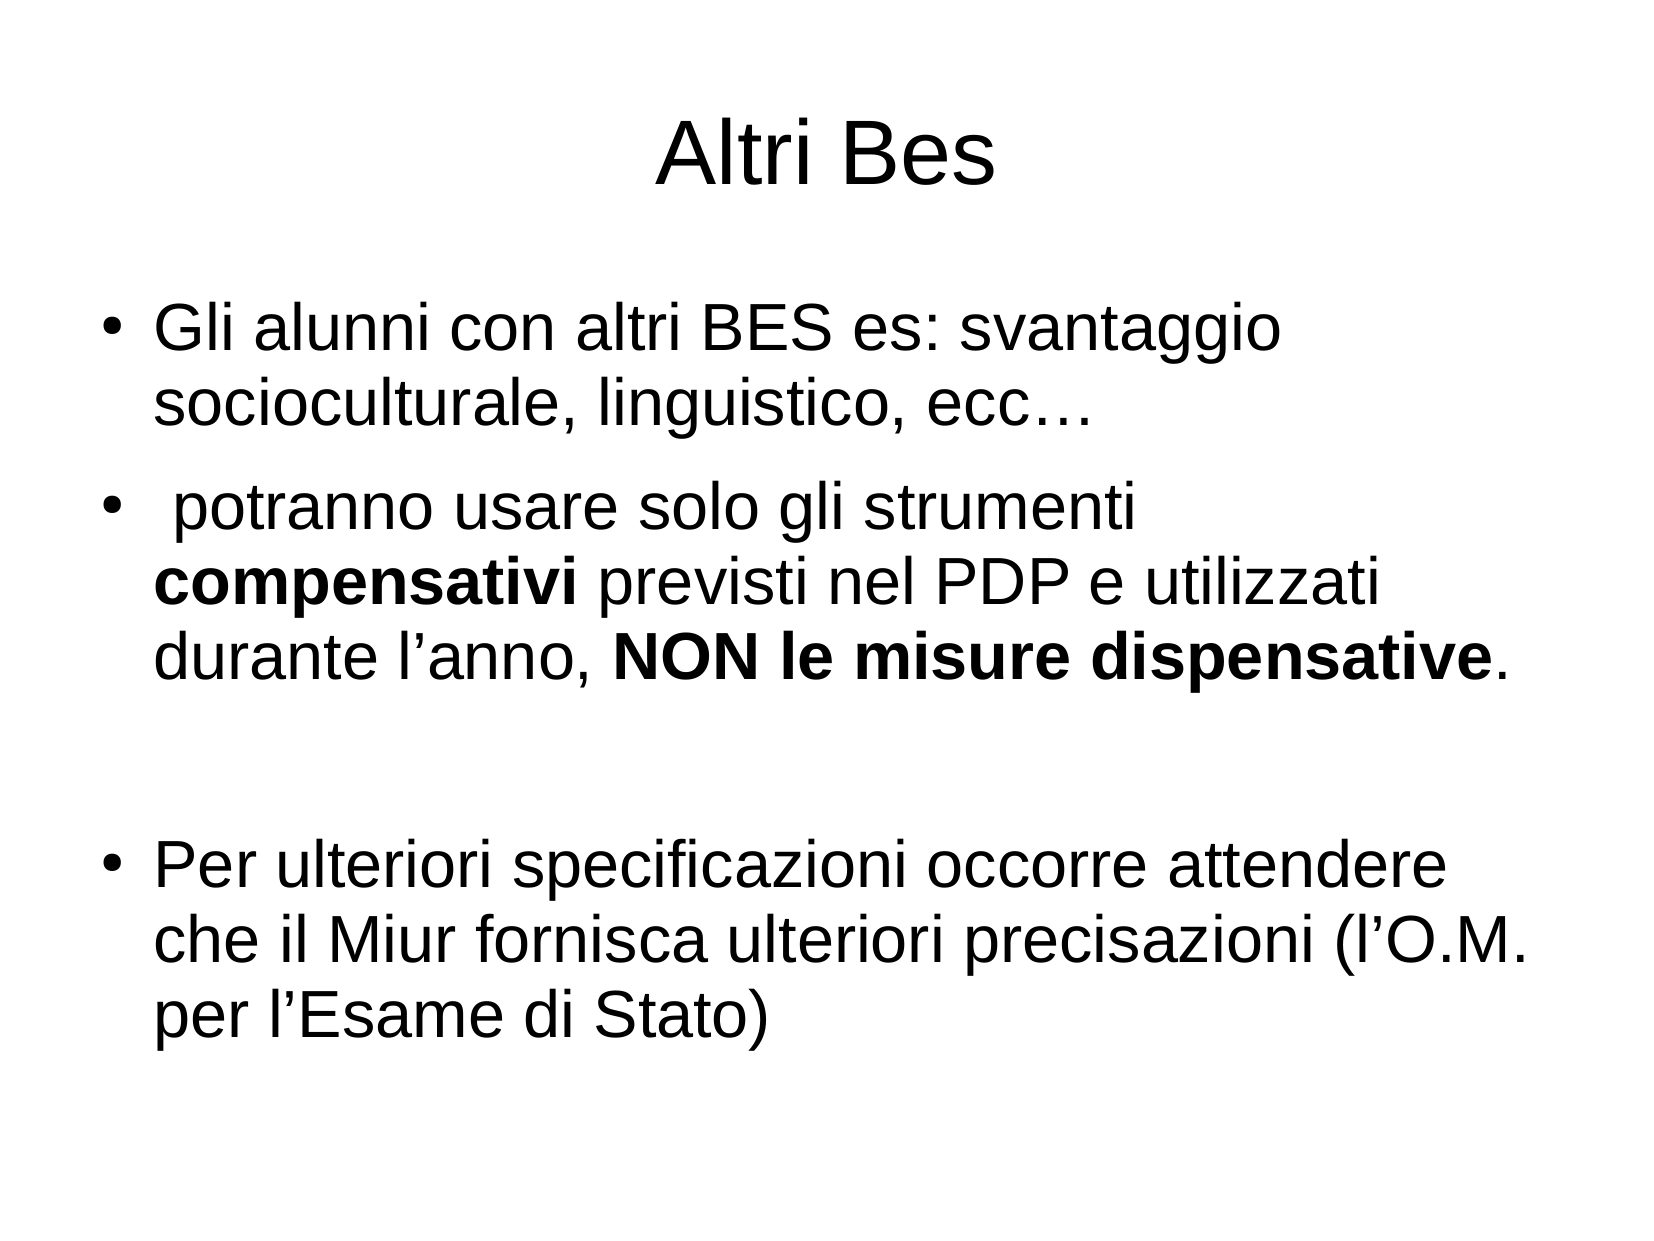

# Altri Bes
Gli alunni con altri BES es: svantaggio socioculturale, linguistico, ecc…
 potranno usare solo gli strumenti compensativi previsti nel PDP e utilizzati durante l’anno, NON le misure dispensative.
Per ulteriori specificazioni occorre attendere che il Miur fornisca ulteriori precisazioni (l’O.M. per l’Esame di Stato)